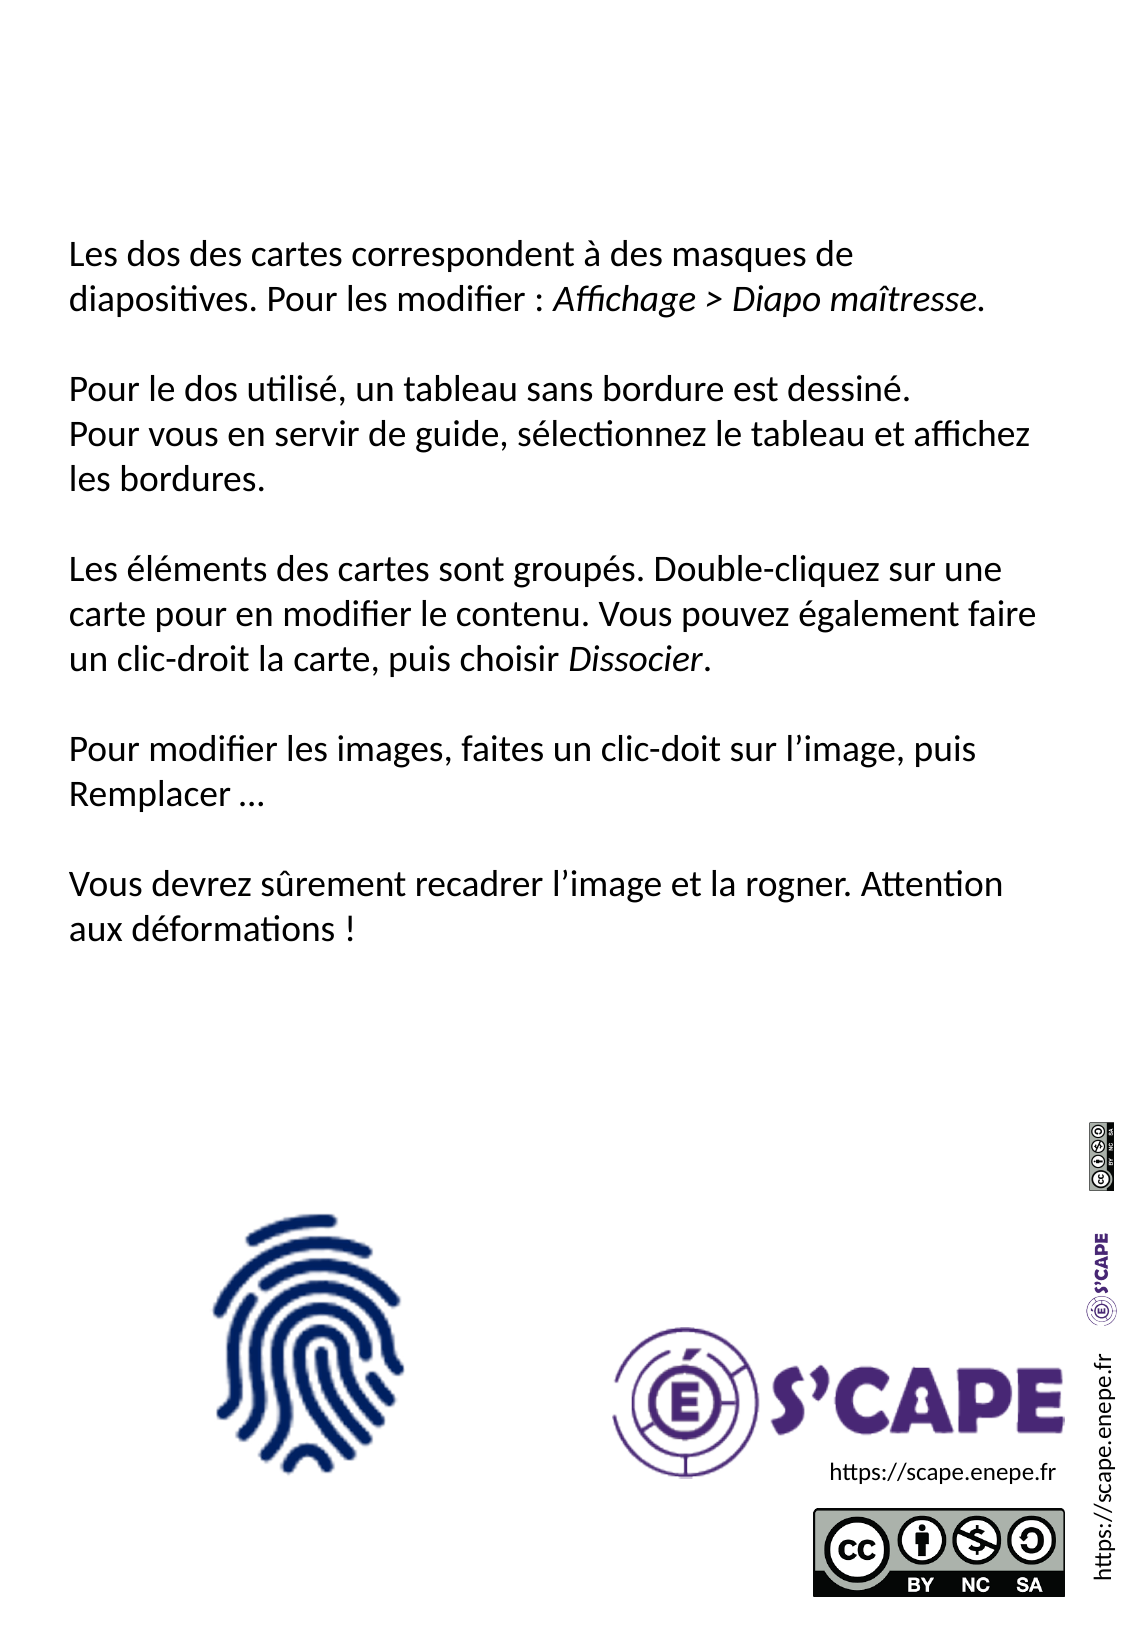

Les dos des cartes correspondent à des masques de diapositives. Pour les modifier : Affichage > Diapo maîtresse.
Pour le dos utilisé, un tableau sans bordure est dessiné.
Pour vous en servir de guide, sélectionnez le tableau et affichez les bordures.
Les éléments des cartes sont groupés. Double-cliquez sur une carte pour en modifier le contenu. Vous pouvez également faire un clic-droit la carte, puis choisir Dissocier.
Pour modifier les images, faites un clic-doit sur l’image, puis
Remplacer …
Vous devrez sûrement recadrer l’image et la rogner. Attention aux déformations !
https://scape.enepe.fr